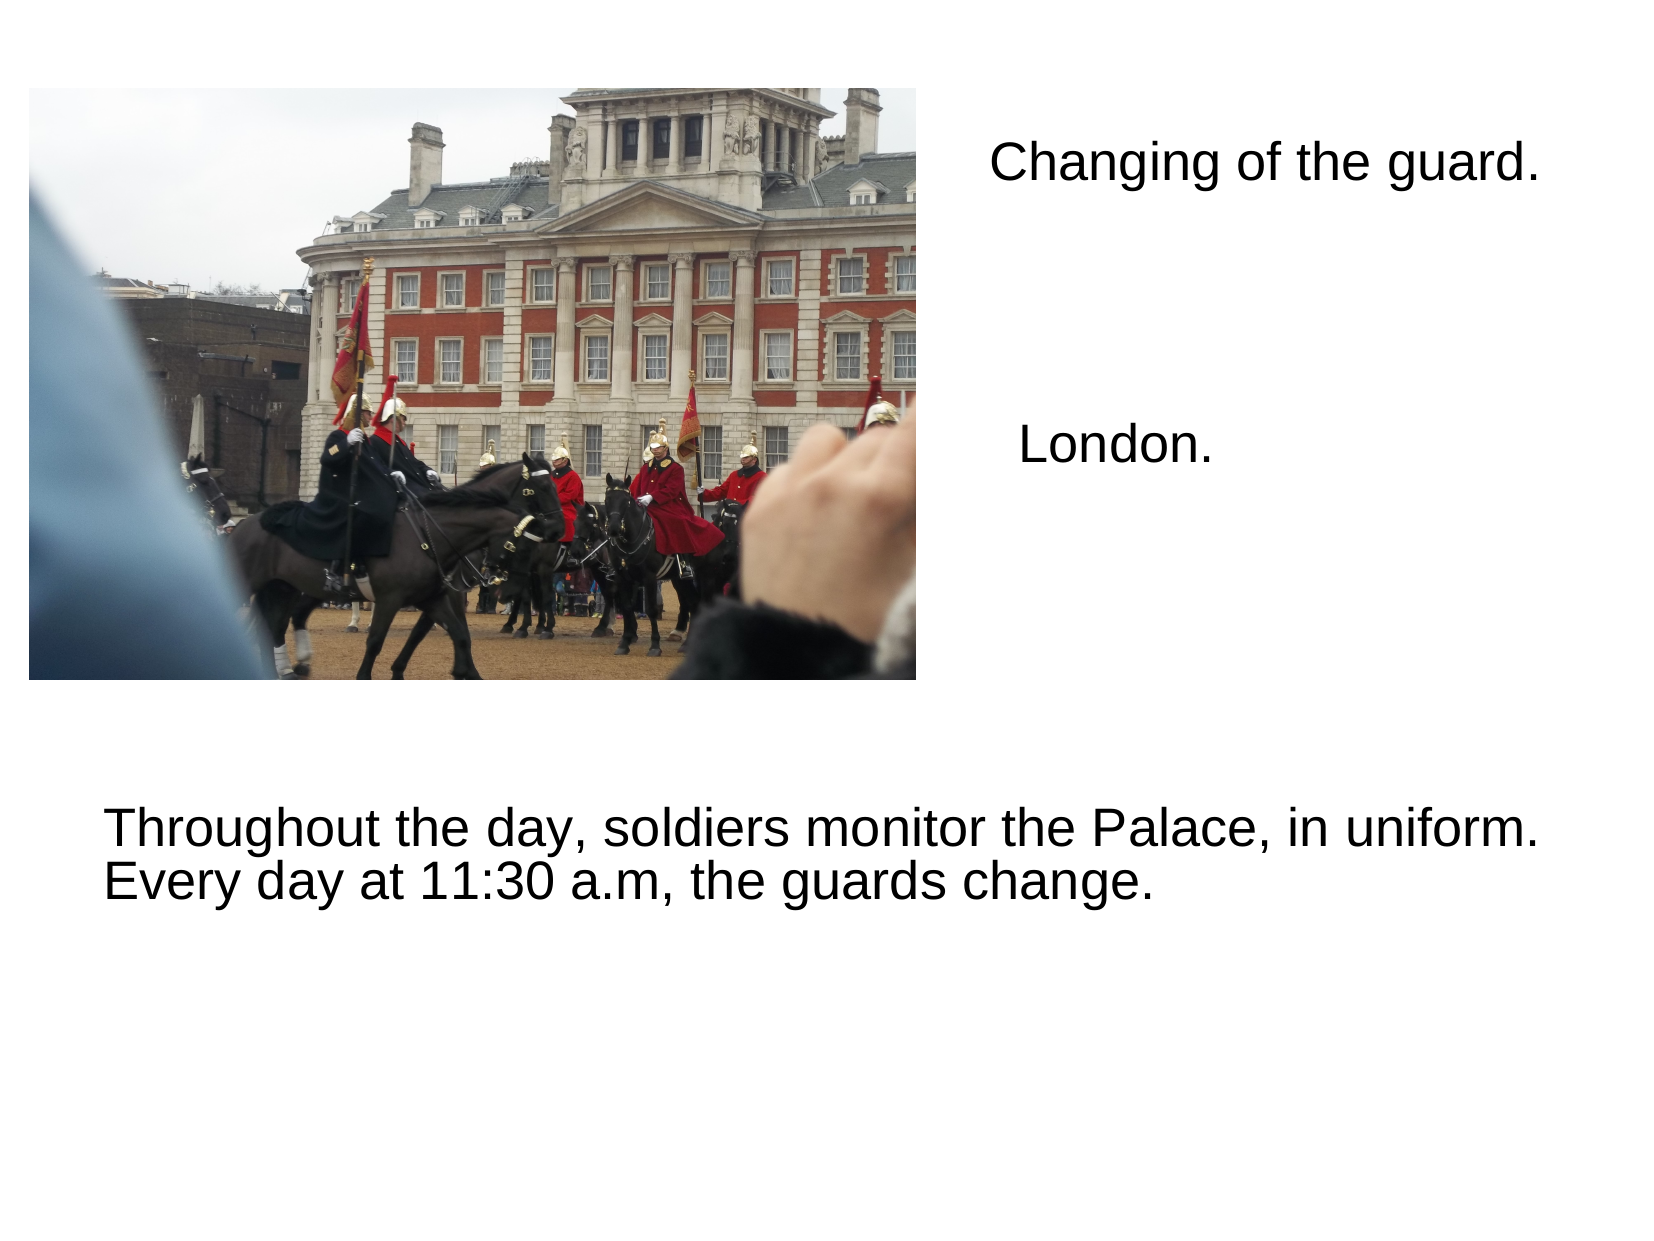

Changing of the guard.
London.
Throughout the day, soldiers monitor the Palace, in uniform.
Every day at 11:30 a.m, the guards change.